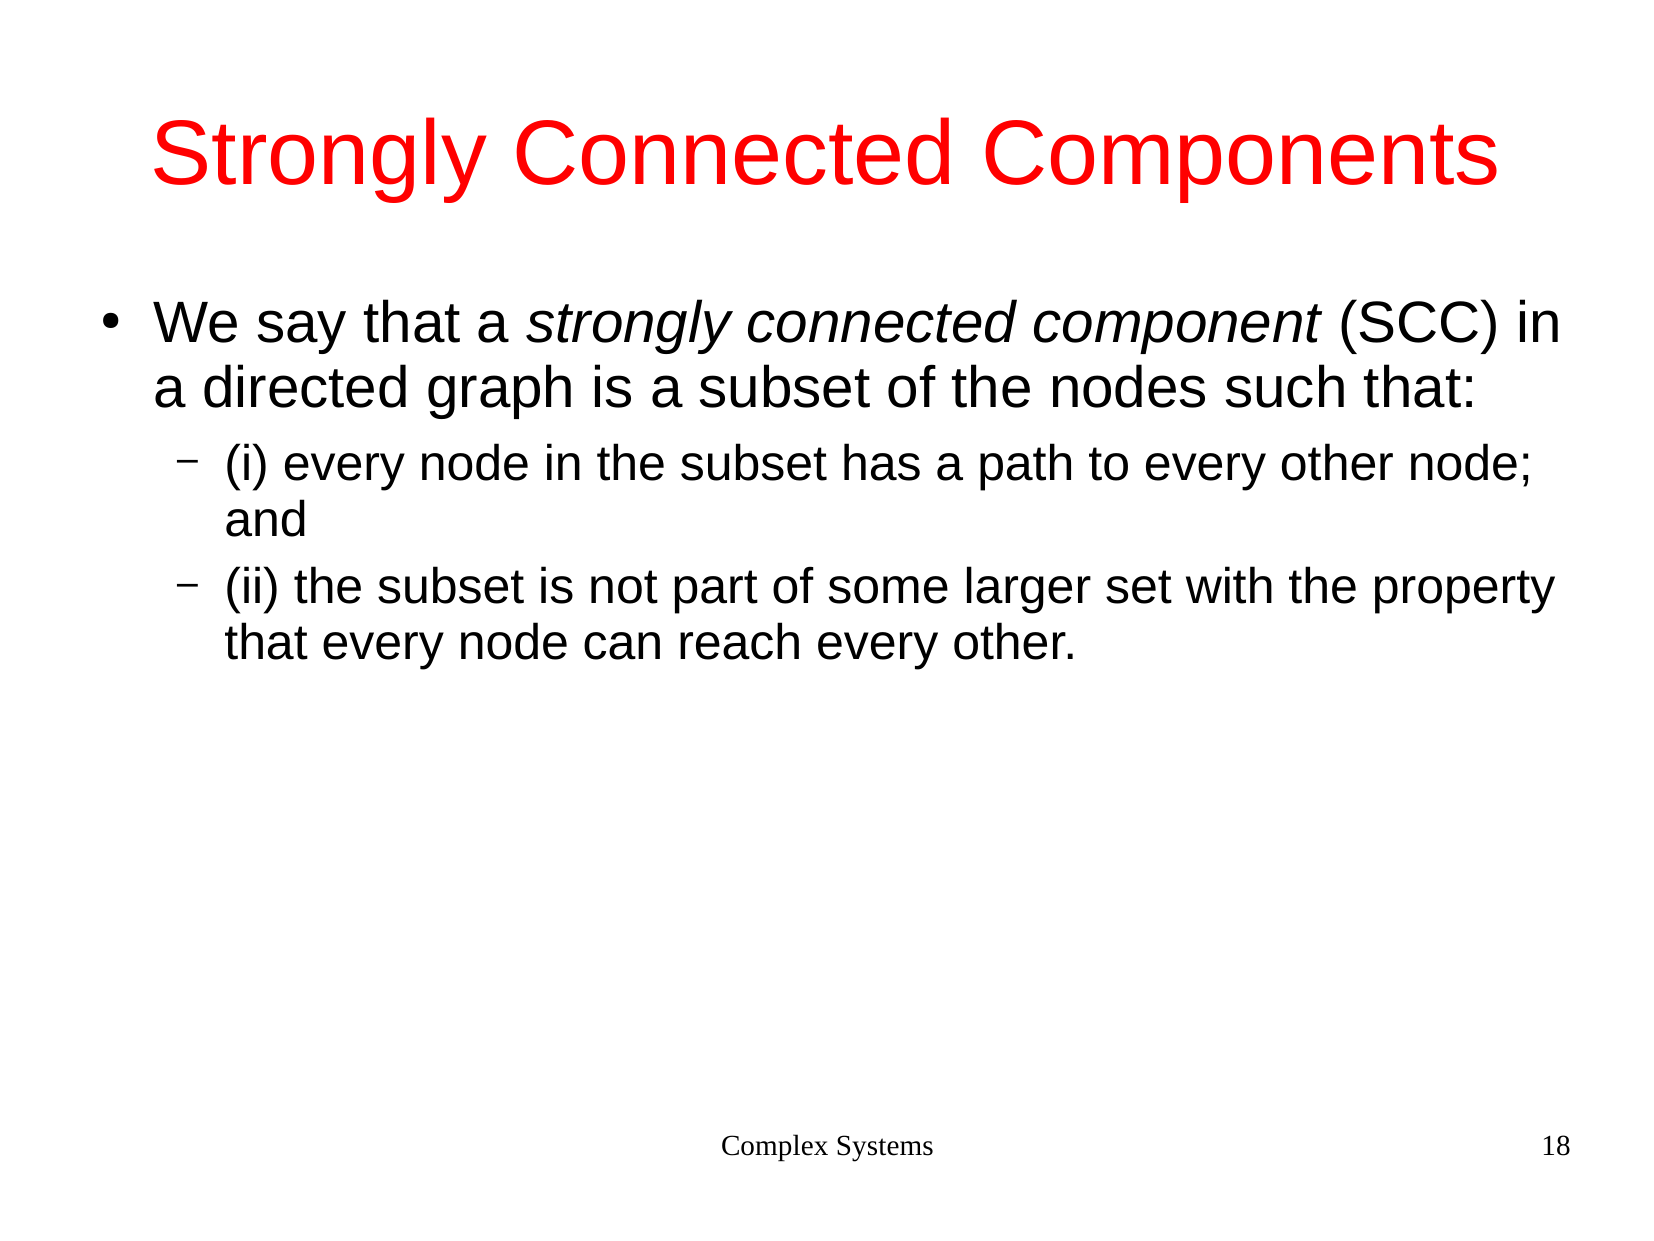

# Strongly Connected Components
We say that a strongly connected component (SCC) in a directed graph is a subset of the nodes such that:
(i) every node in the subset has a path to every other node; and
(ii) the subset is not part of some larger set with the property that every node can reach every other.
Complex Systems
18